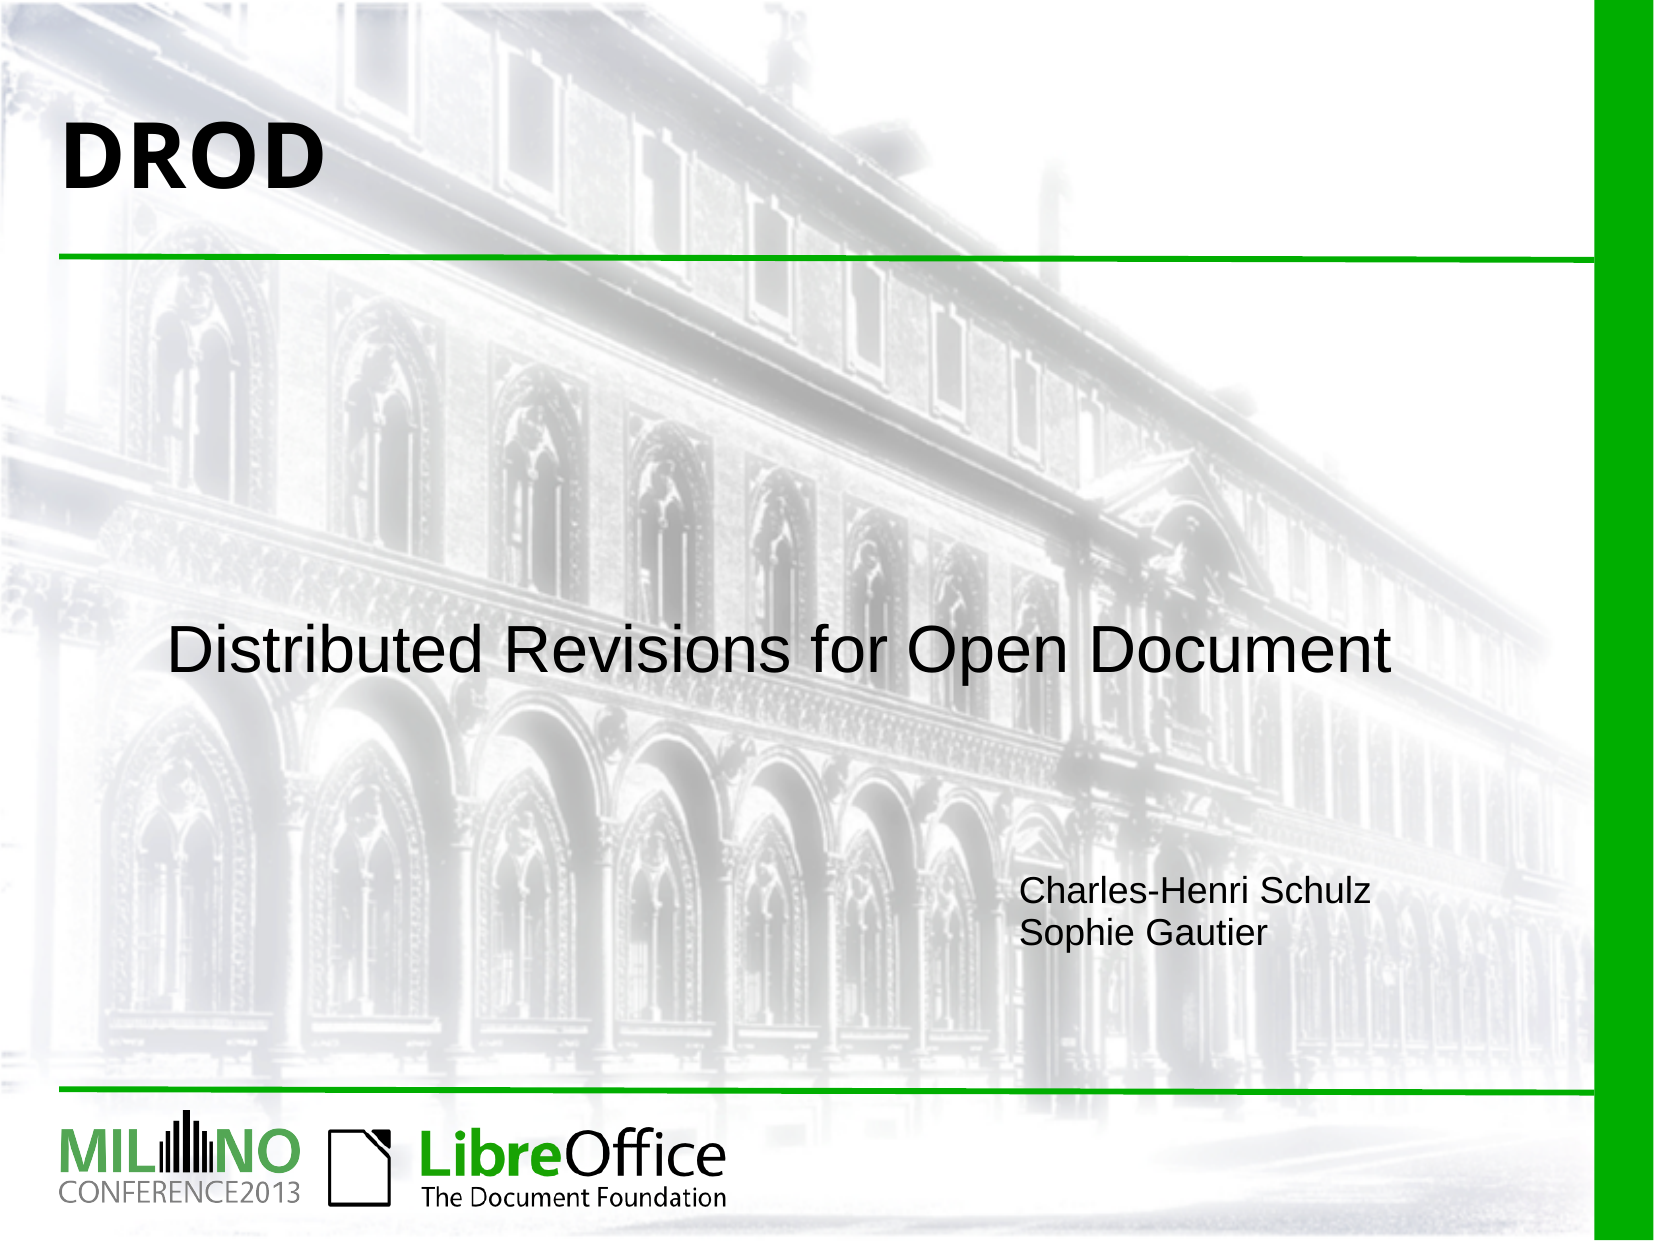

# DROD
Distributed Revisions for Open Document
Charles-Henri Schulz
Sophie Gautier